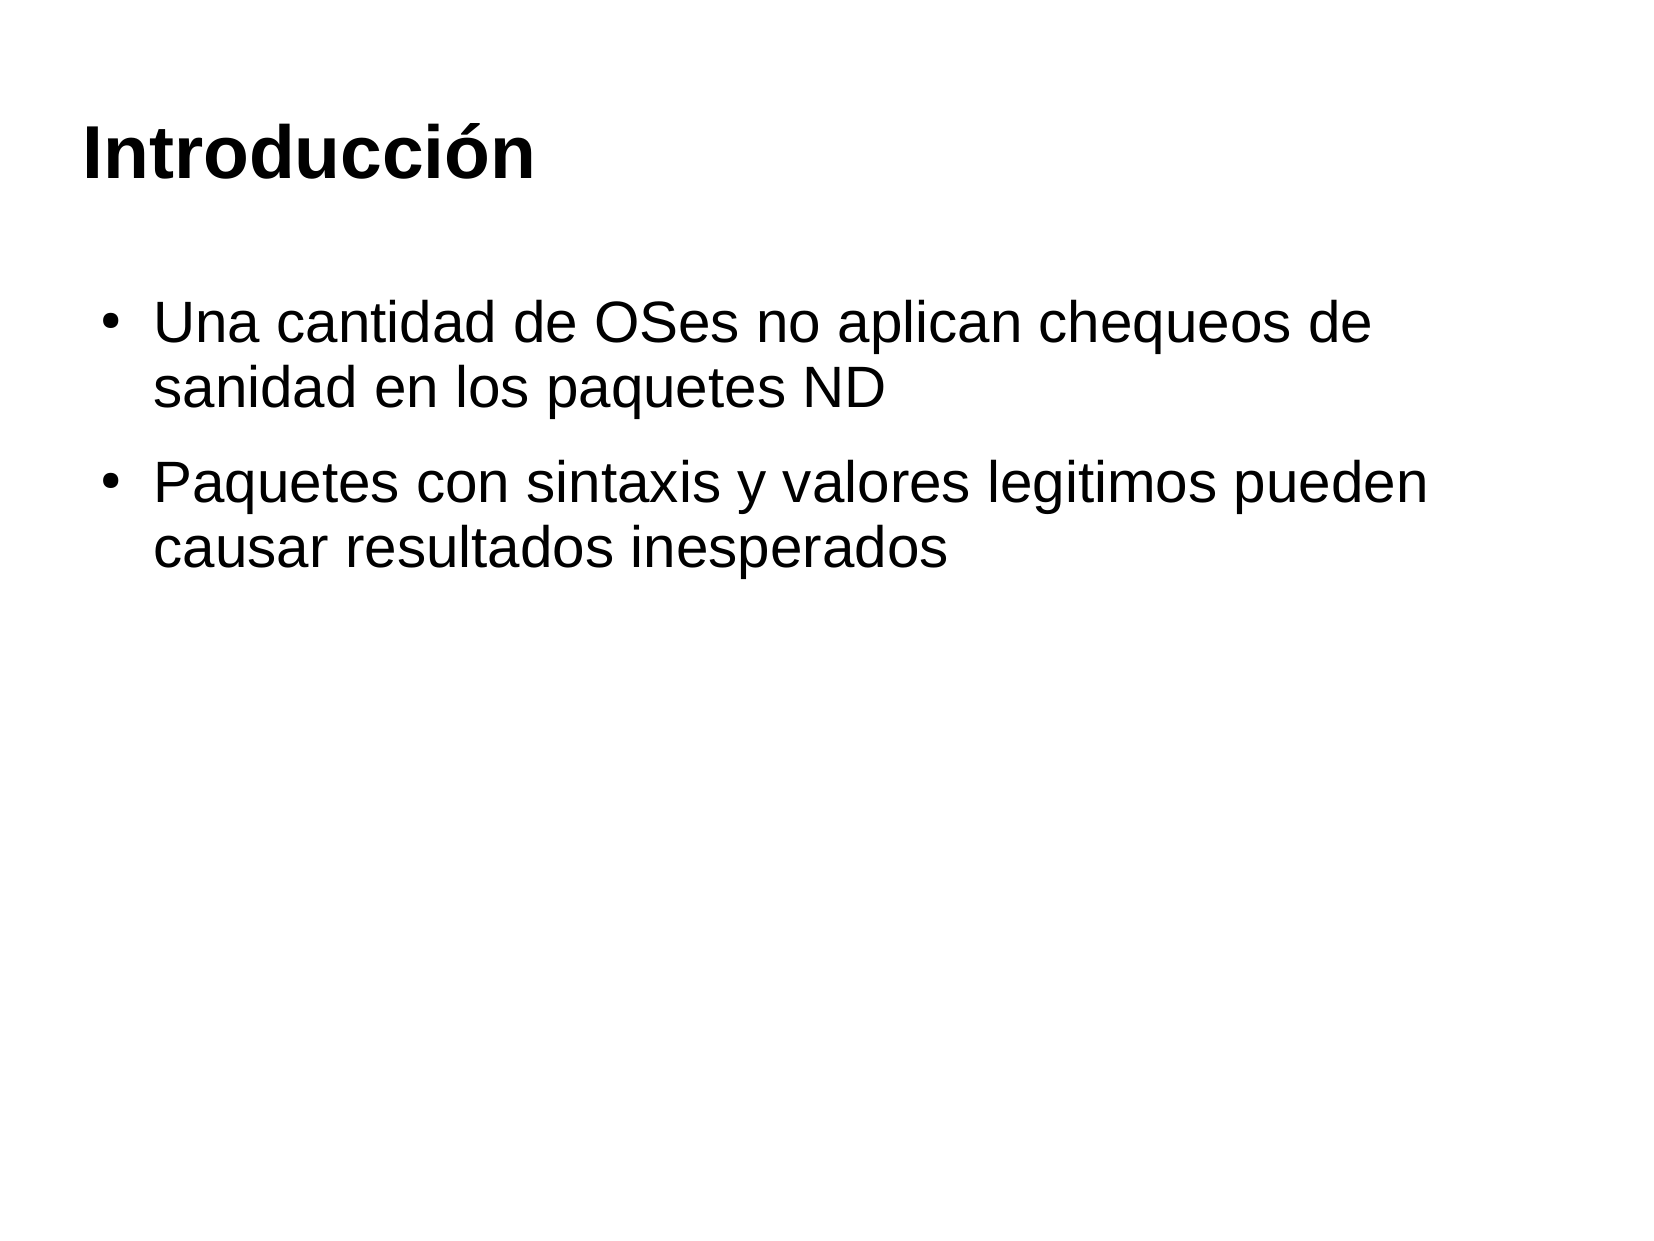

# Introducción
Una cantidad de OSes no aplican chequeos de sanidad en los paquetes ND
Paquetes con sintaxis y valores legitimos pueden causar resultados inesperados